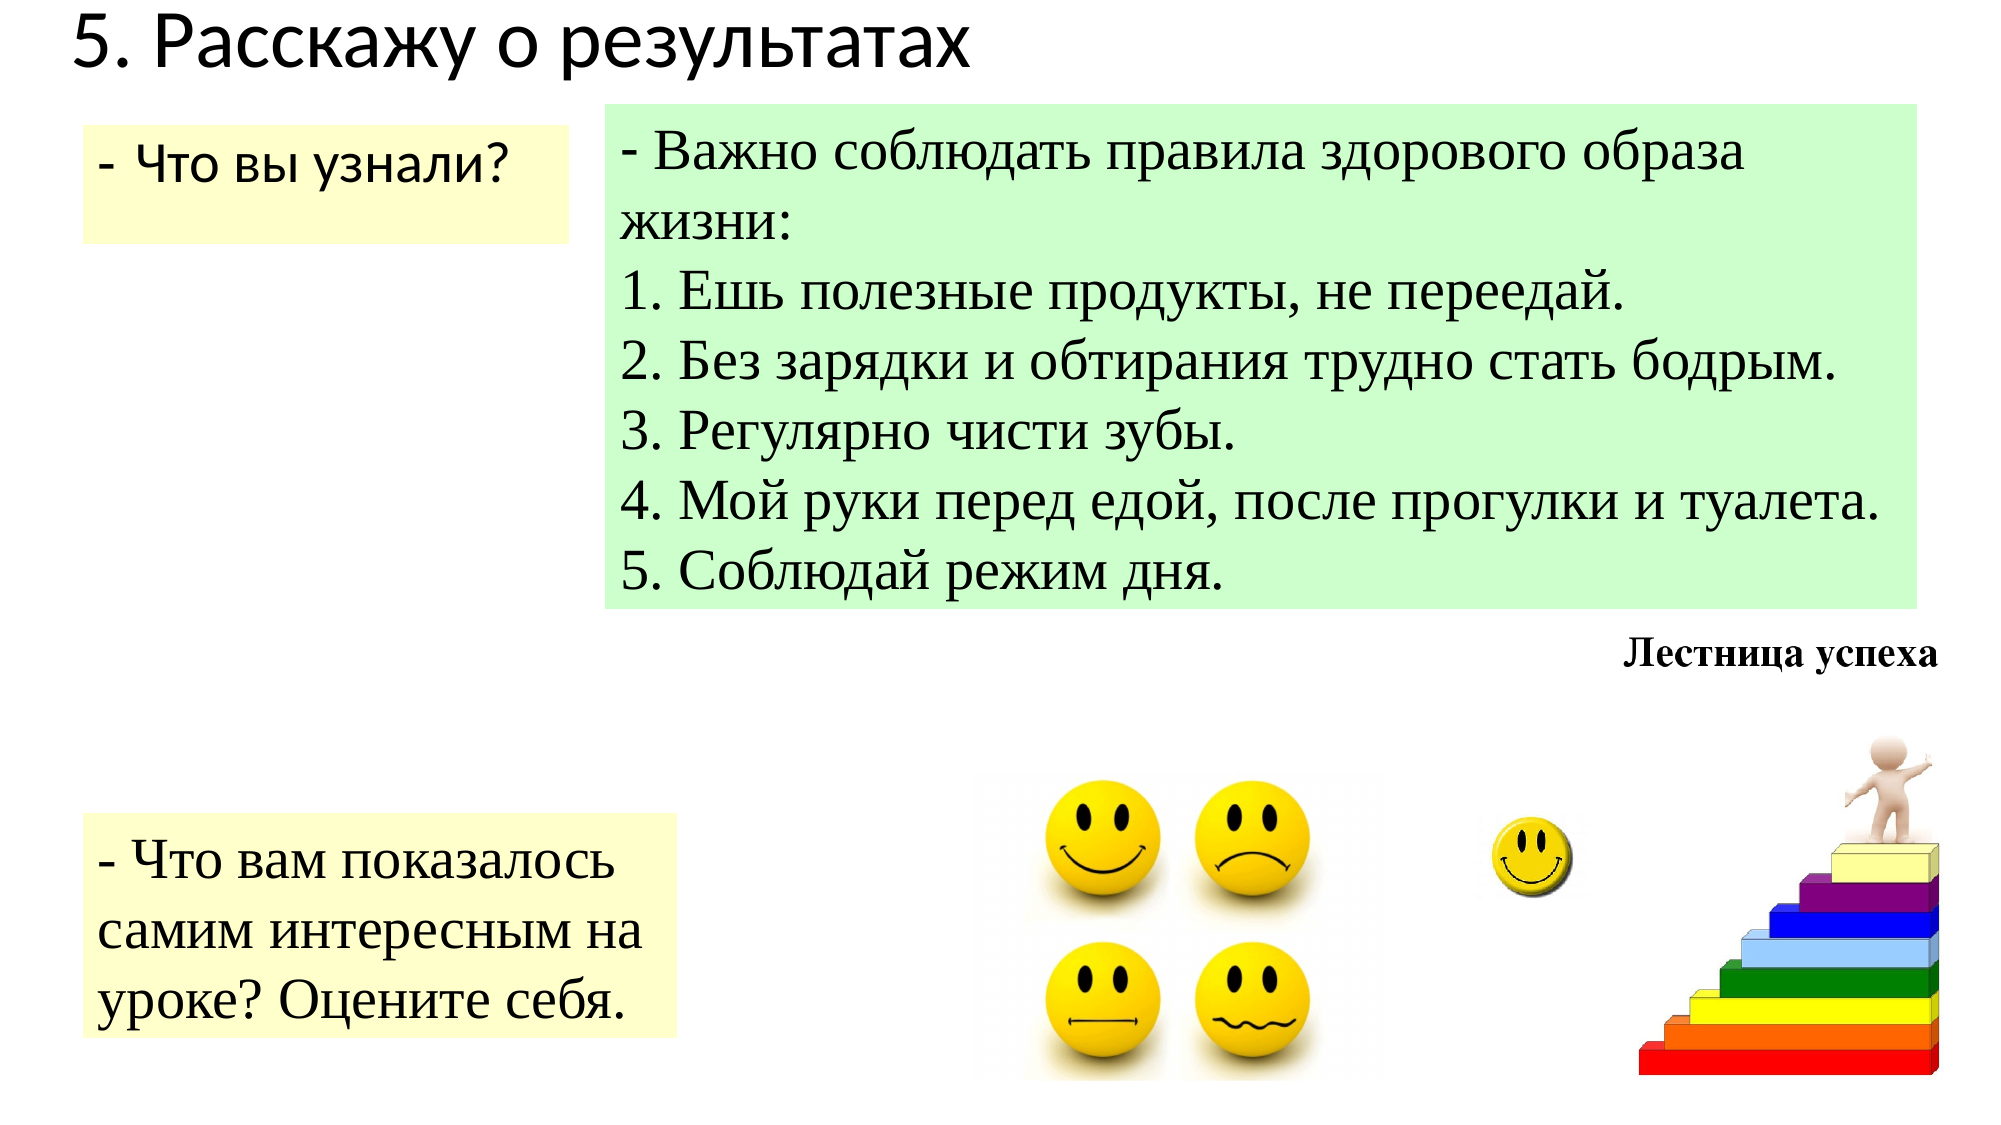

# 5. Расскажу о результатах
 Важно соблюдать правила здорового образа жизни:
1. Ешь полезные продукты, не переедай.
2. Без зарядки и обтирания трудно стать бодрым.
3. Регулярно чисти зубы.
4. Мой руки перед едой, после прогулки и туалета.
5. Соблюдай режим дня.
Что вы узнали?
- Что вам показалось самим интересным на уроке? Оцените себя.